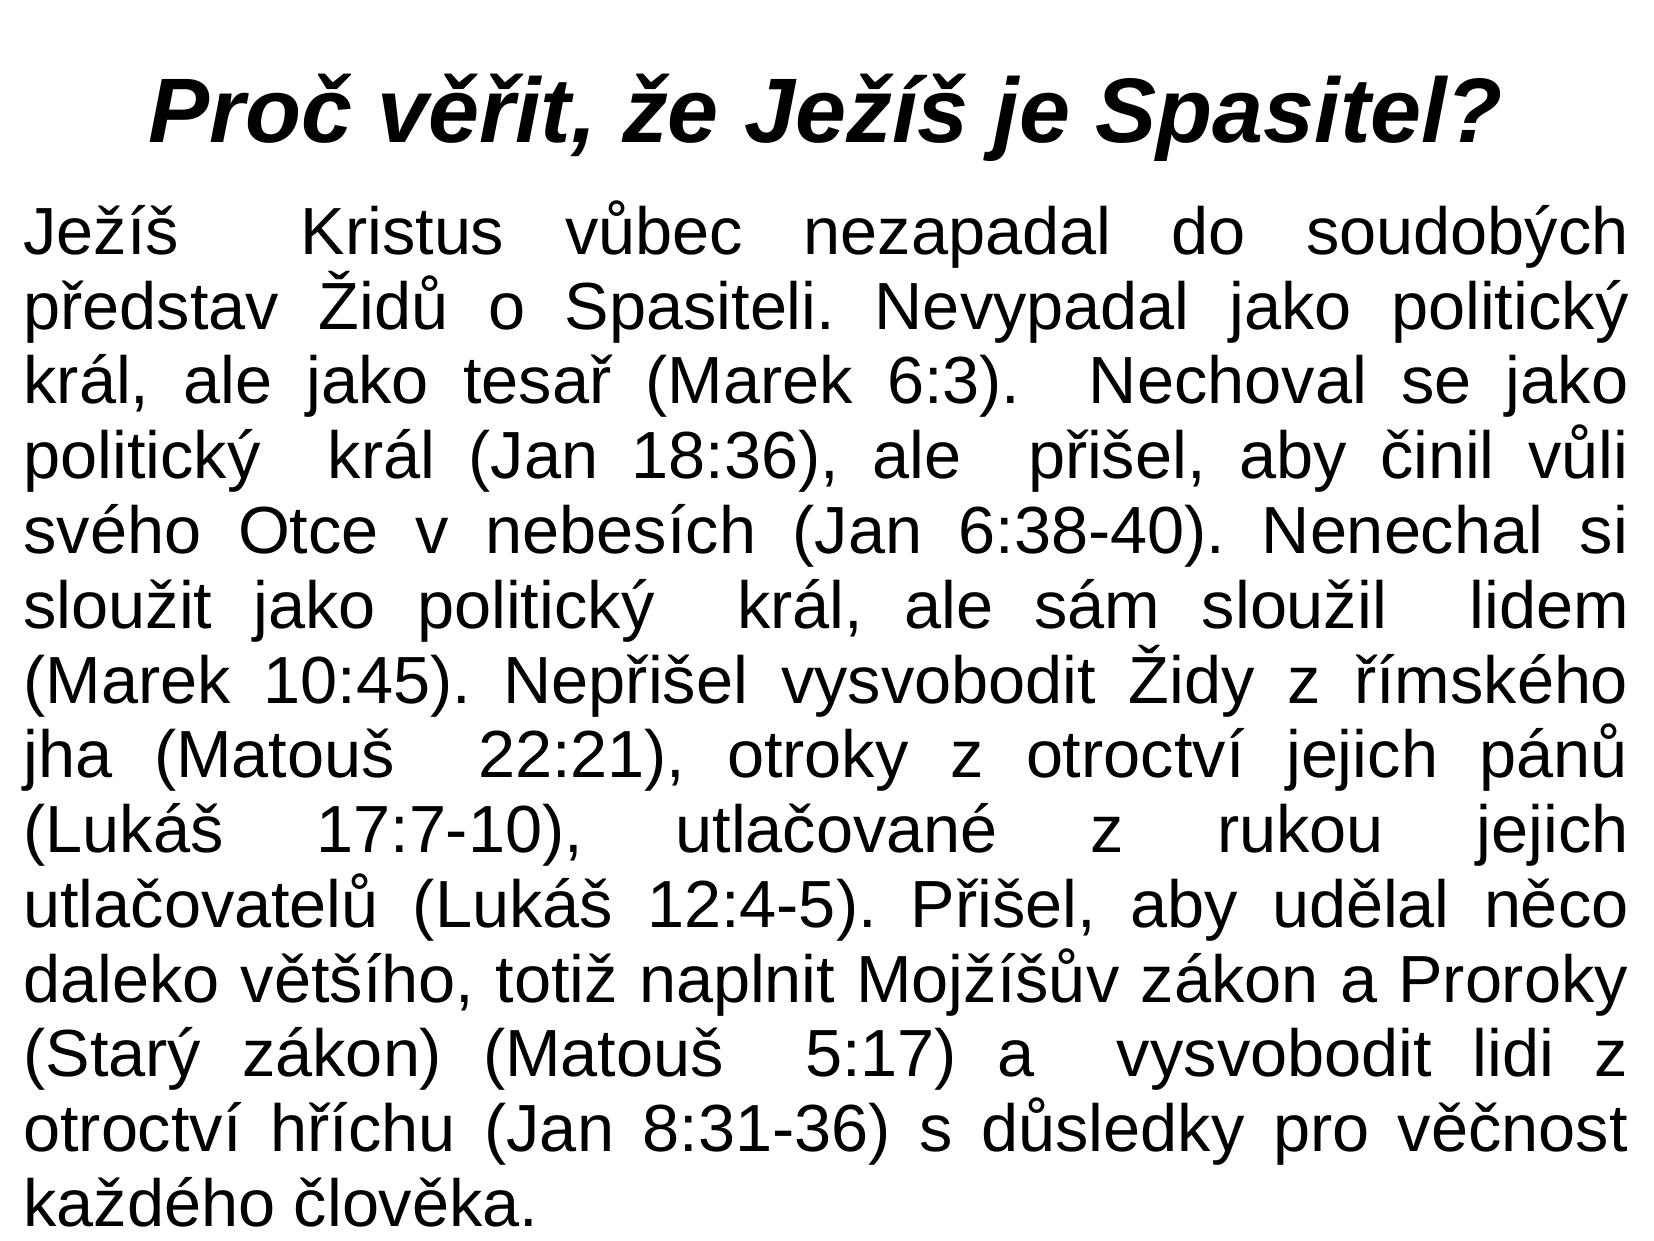

# Proč věřit, že Ježíš je Spasitel?
Ježíš Kristus vůbec nezapadal do soudobých představ Židů o Spasiteli. Nevypadal jako politický král, ale jako tesař (Marek 6:3). Nechoval se jako politický král (Jan 18:36), ale přišel, aby činil vůli svého Otce v nebesích (Jan 6:38-40). Nenechal si sloužit jako politický král, ale sám sloužil lidem (Marek 10:45). Nepřišel vysvobodit Židy z římského jha (Matouš 22:21), otroky z otroctví jejich pánů (Lukáš 17:7-10), utlačované z rukou jejich utlačovatelů (Lukáš 12:4-5). Přišel, aby udělal něco daleko většího, totiž naplnit Mojžíšův zákon a Proroky (Starý zákon) (Matouš 5:17) a vysvobodit lidi z otroctví hříchu (Jan 8:31-36) s důsledky pro věčnost každého člověka.